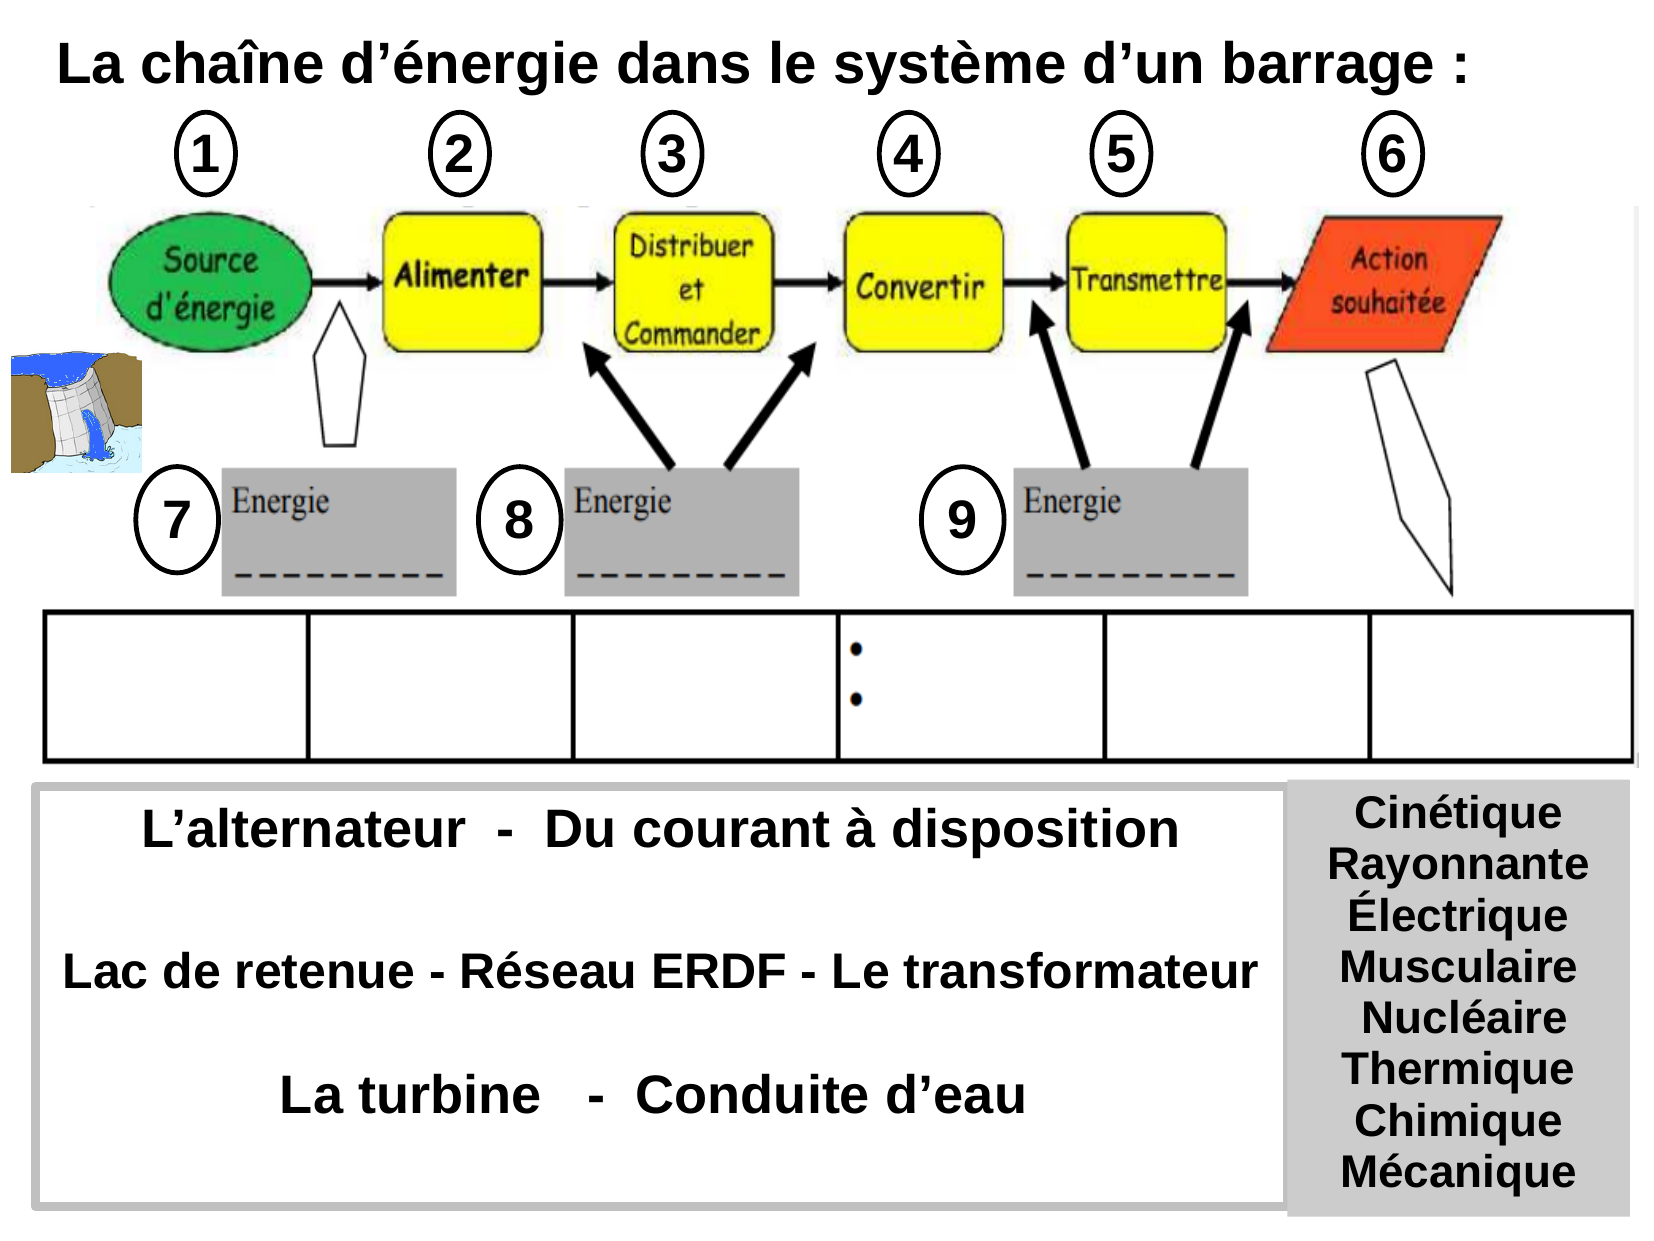

La chaîne d’énergie dans le système d’un barrage :
1
2
3
4
5
6
7
8
9
Cinétique
Rayonnante
Électrique
Musculaire
 Nucléaire
Thermique
Chimique
Mécanique
L’alternateur - Du courant à disposition
Lac de retenue - Réseau ERDF - Le transformateur
La turbine - Conduite d’eau